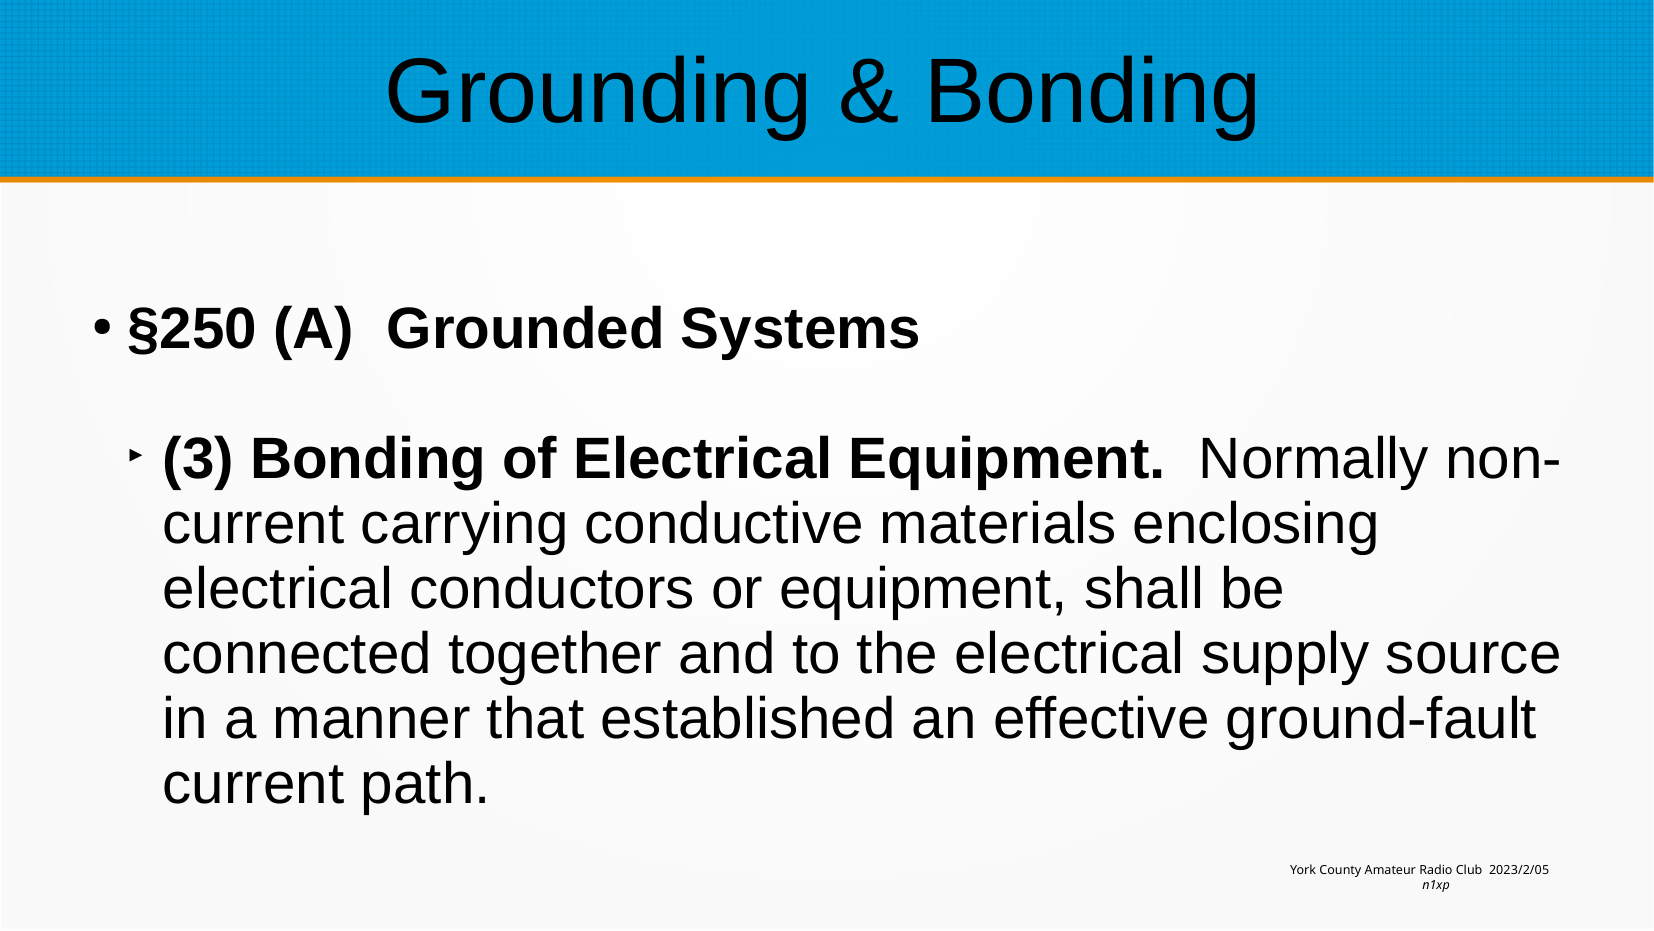

Grounding & Bonding
§250 (A) Grounded Systems
(3) Bonding of Electrical Equipment. Normally non-current carrying conductive materials enclosing electrical conductors or equipment, shall be connected together and to the electrical supply source in a manner that established an effective ground-fault current path.
York County Amateur Radio Club 2023/2/05
n1xp